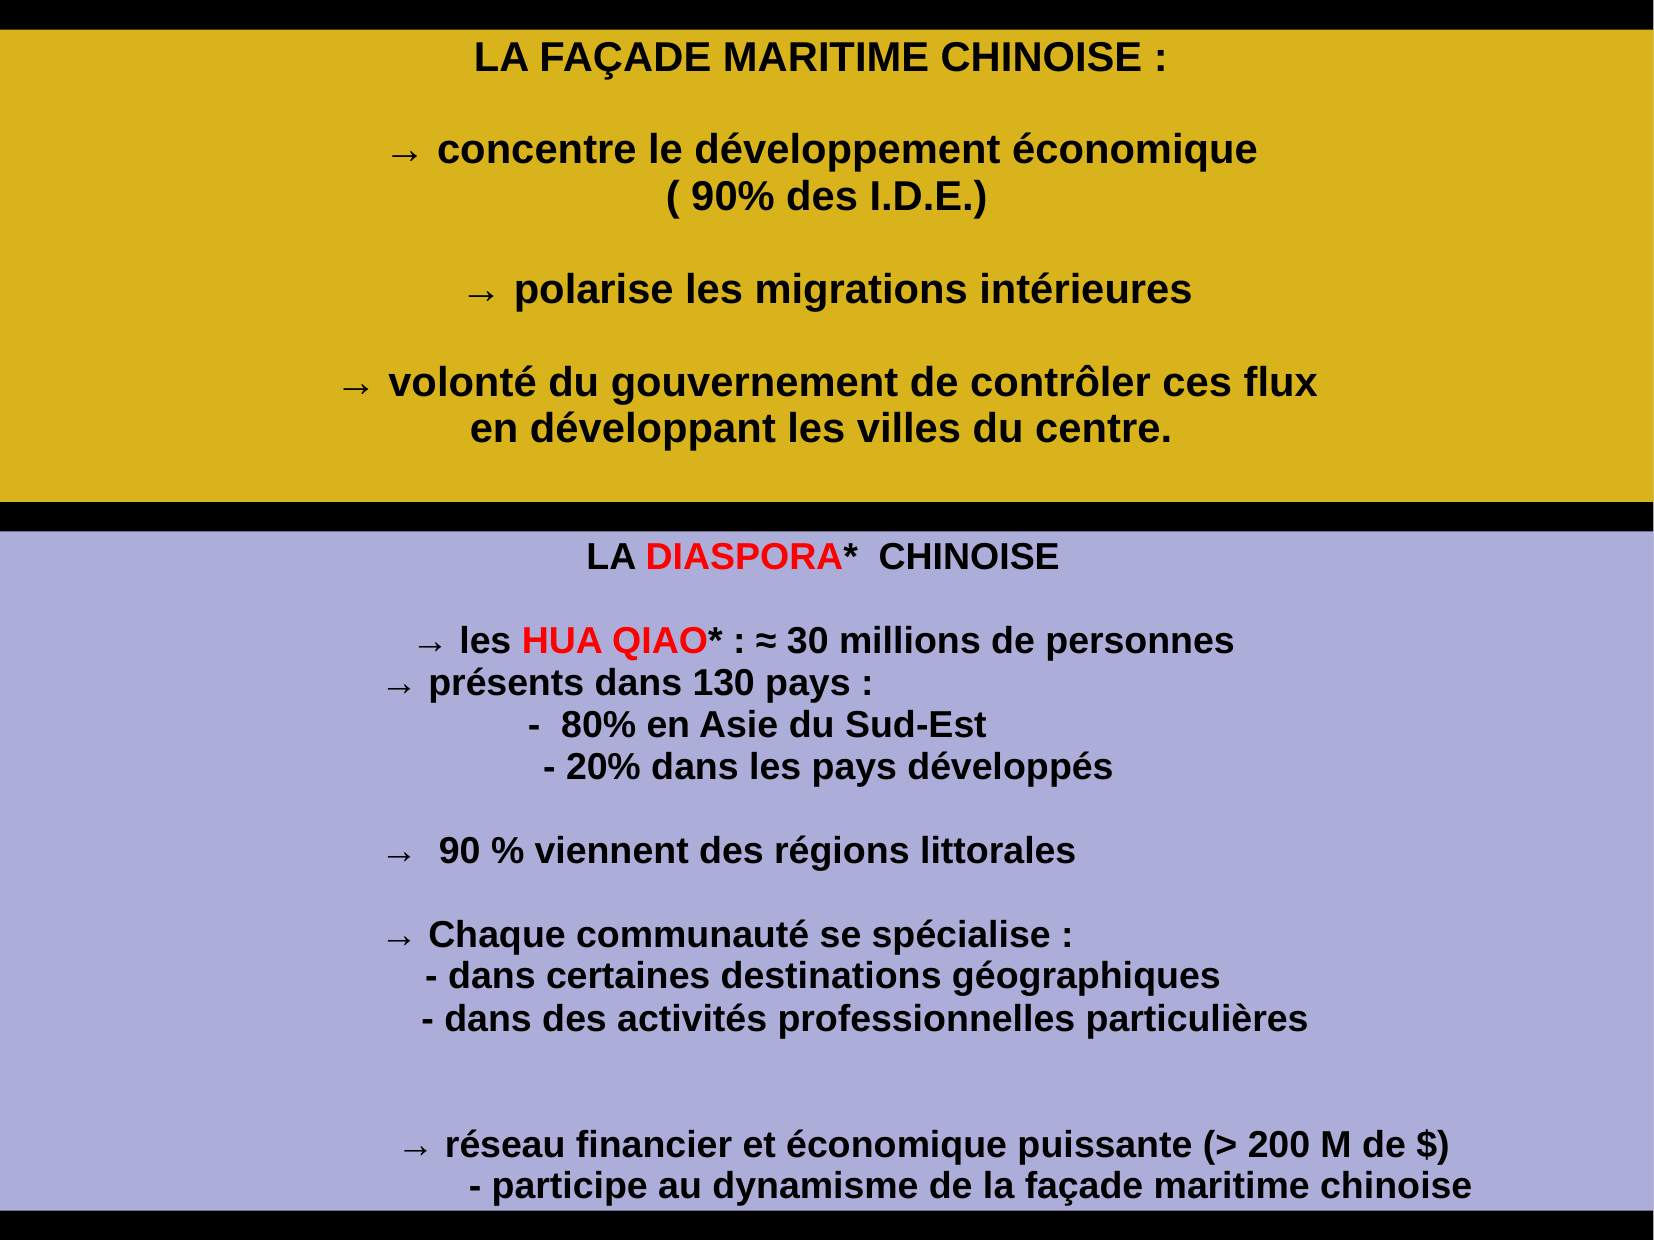

LA FAÇADE MARITIME CHINOISE :
→ concentre le développement économique
( 90% des I.D.E.)
→ polarise les migrations intérieures
→ volonté du gouvernement de contrôler ces flux
en développant les villes du centre.
#
LA DIASPORA* CHINOISE
→ les HUA QIAO* : ≈ 30 millions de personnes
→ présents dans 130 pays :
- 80% en Asie du Sud-Est
 - 20% dans les pays développés
→ 90 % viennent des régions littorales
→ Chaque communauté se spécialise :
- dans certaines destinations géographiques
 - dans des activités professionnelles particulières
				→ réseau financier et économique puissante (> 200 M de $)
				- participe au dynamisme de la façade maritime chinoise